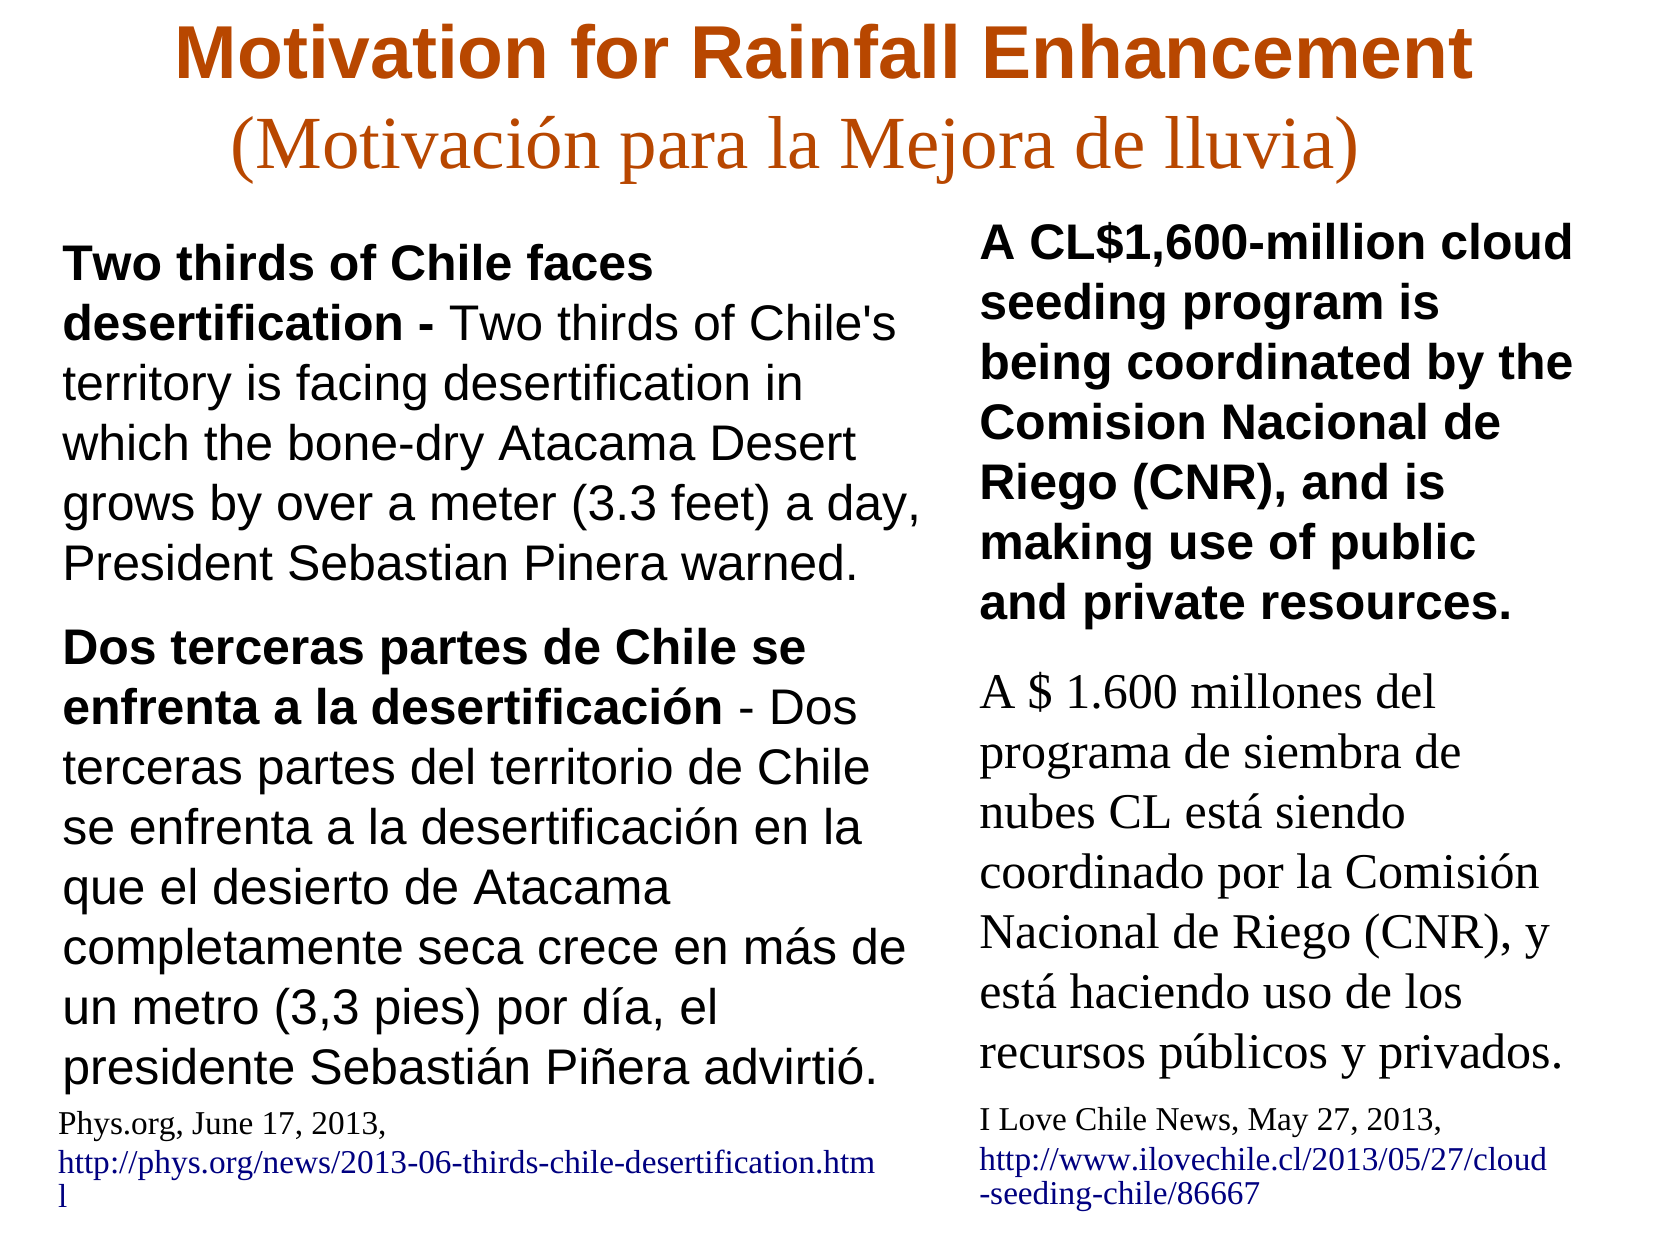

# Motivation for Rainfall Enhancement (Motivación para la Mejora de lluvia)
A CL$1,600-million cloud seeding program is being coordinated by the Comision Nacional de Riego (CNR), and is making use of public and private resources.
Two thirds of Chile faces desertification - Two thirds of Chile's territory is facing desertification in which the bone-dry Atacama Desert grows by over a meter (3.3 feet) a day, President Sebastian Pinera warned.
Dos terceras partes de Chile se enfrenta a la desertificación - Dos terceras partes del territorio de Chile se enfrenta a la desertificación en la que el desierto de Atacama completamente seca crece en más de un metro (3,3 pies) por día, el presidente Sebastián Piñera advirtió.
A $ 1.600 millones del programa de siembra de nubes CL está siendo coordinado por la Comisión Nacional de Riego (CNR), y está haciendo uso de los recursos públicos y privados.
I Love Chile News, May 27, 2013, http://www.ilovechile.cl/2013/05/27/cloud-seeding-chile/86667
Phys.org, June 17, 2013, http://phys.org/news/2013-06-thirds-chile-desertification.html